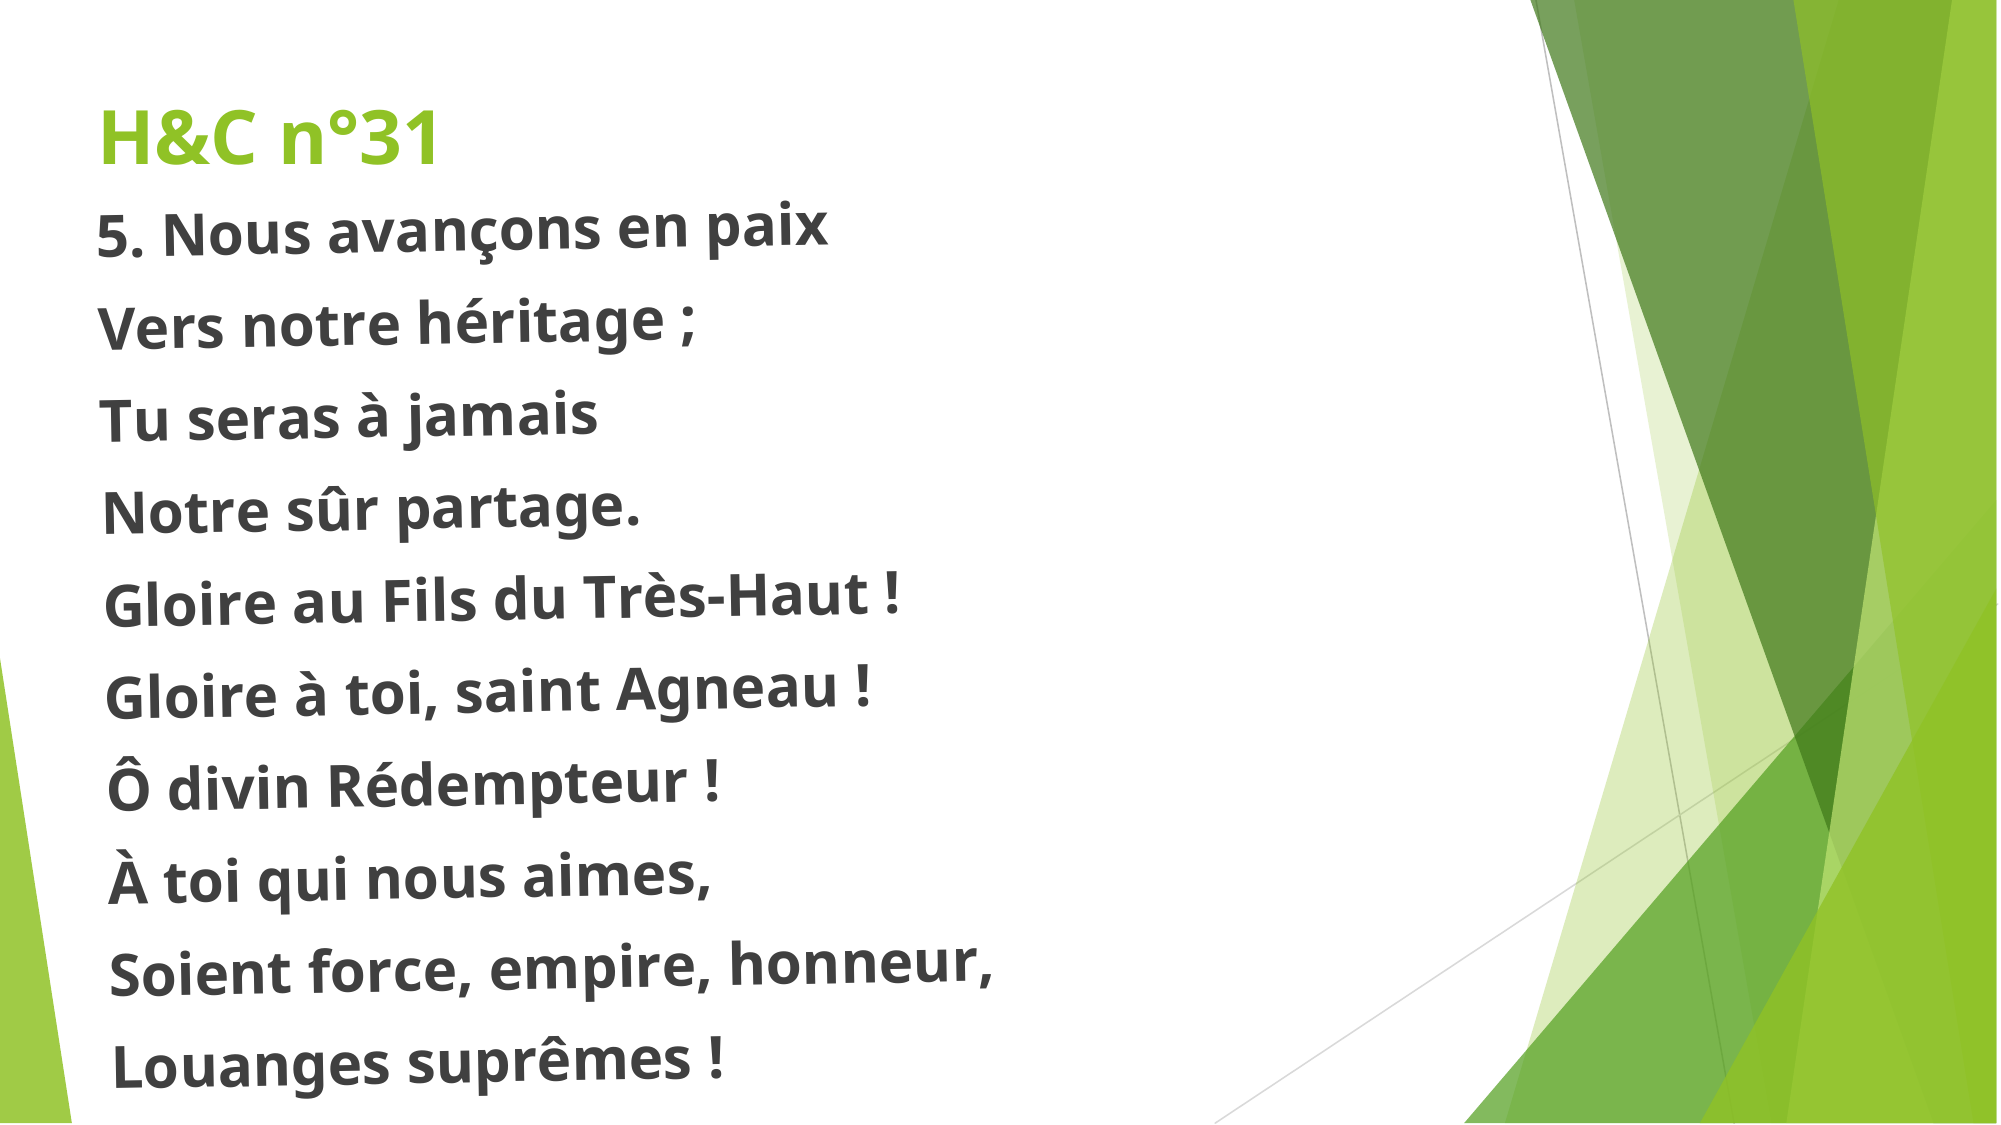

H&C n°31
5. Nous avançons en paix
Vers notre héritage ;
Tu seras à jamais
Notre sûr partage.
Gloire au Fils du Très-Haut !
Gloire à toi, saint Agneau !
Ô divin Rédempteur !
À toi qui nous aimes,
Soient force, empire, honneur,
Louanges suprêmes !